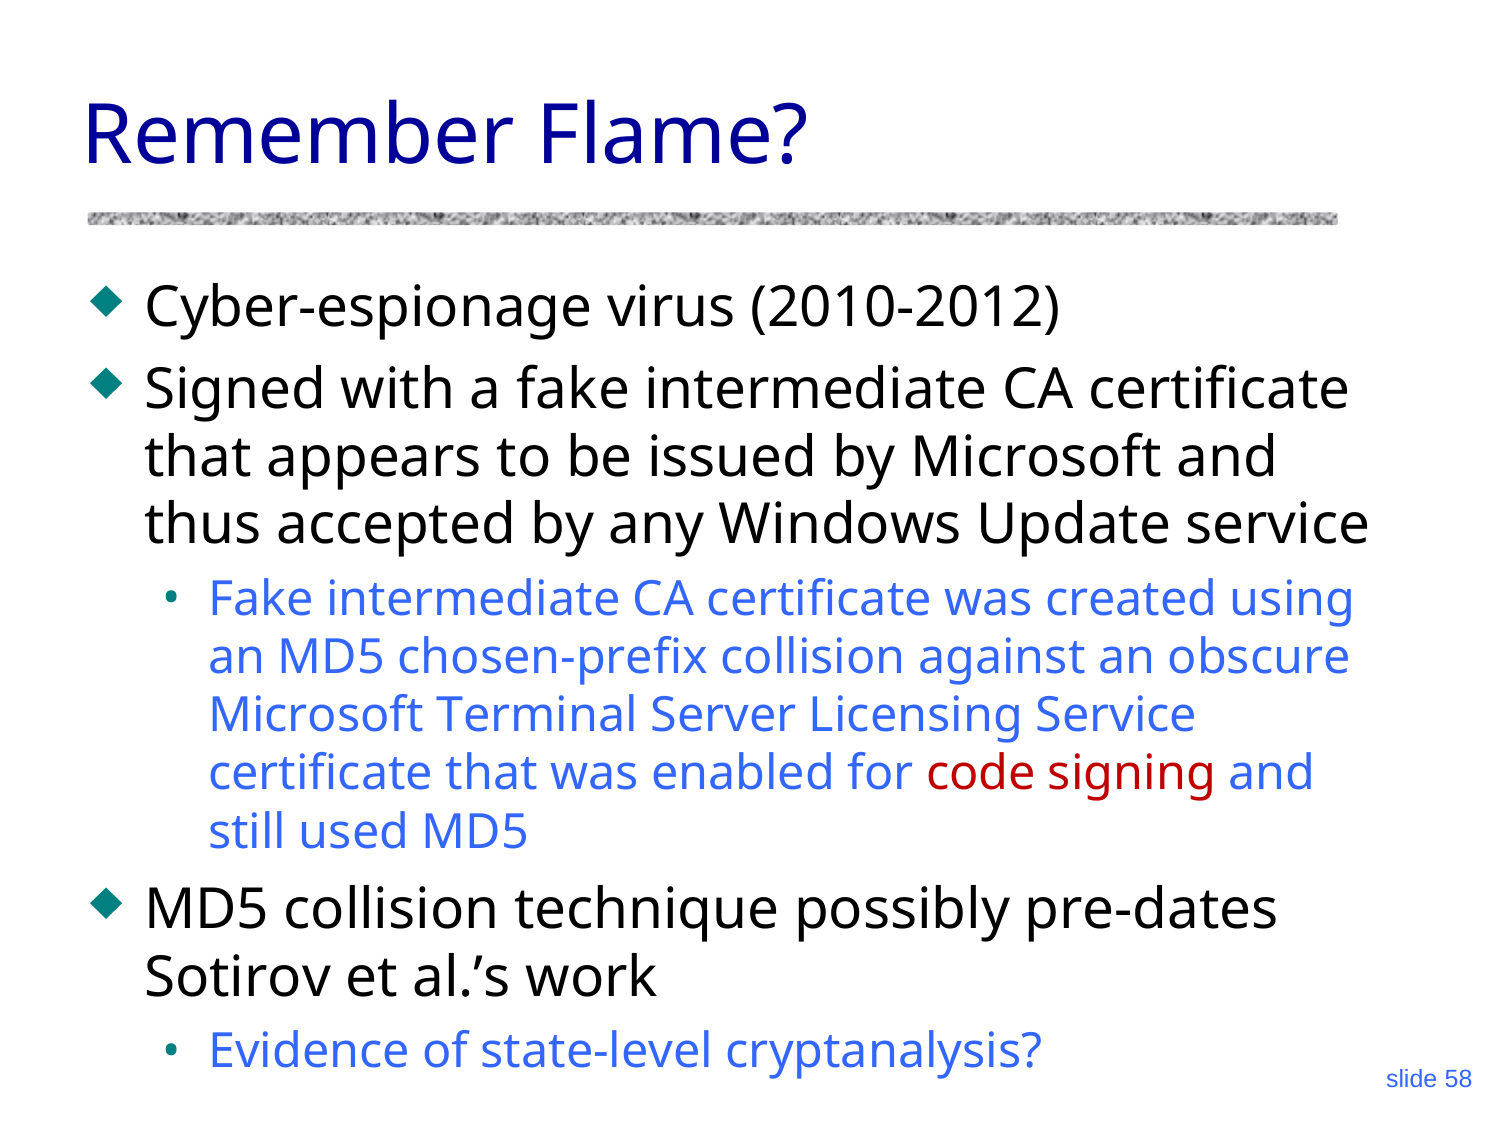

# Remember Flame?
Cyber-espionage virus (2010-2012)
Signed with a fake intermediate CA certificate that appears to be issued by Microsoft and thus accepted by any Windows Update service
Fake intermediate CA certificate was created using an MD5 chosen-prefix collision against an obscure Microsoft Terminal Server Licensing Service certificate that was enabled for code signing and still used MD5
MD5 collision technique possibly pre-dates Sotirov et al.’s work
Evidence of state-level cryptanalysis?
slide